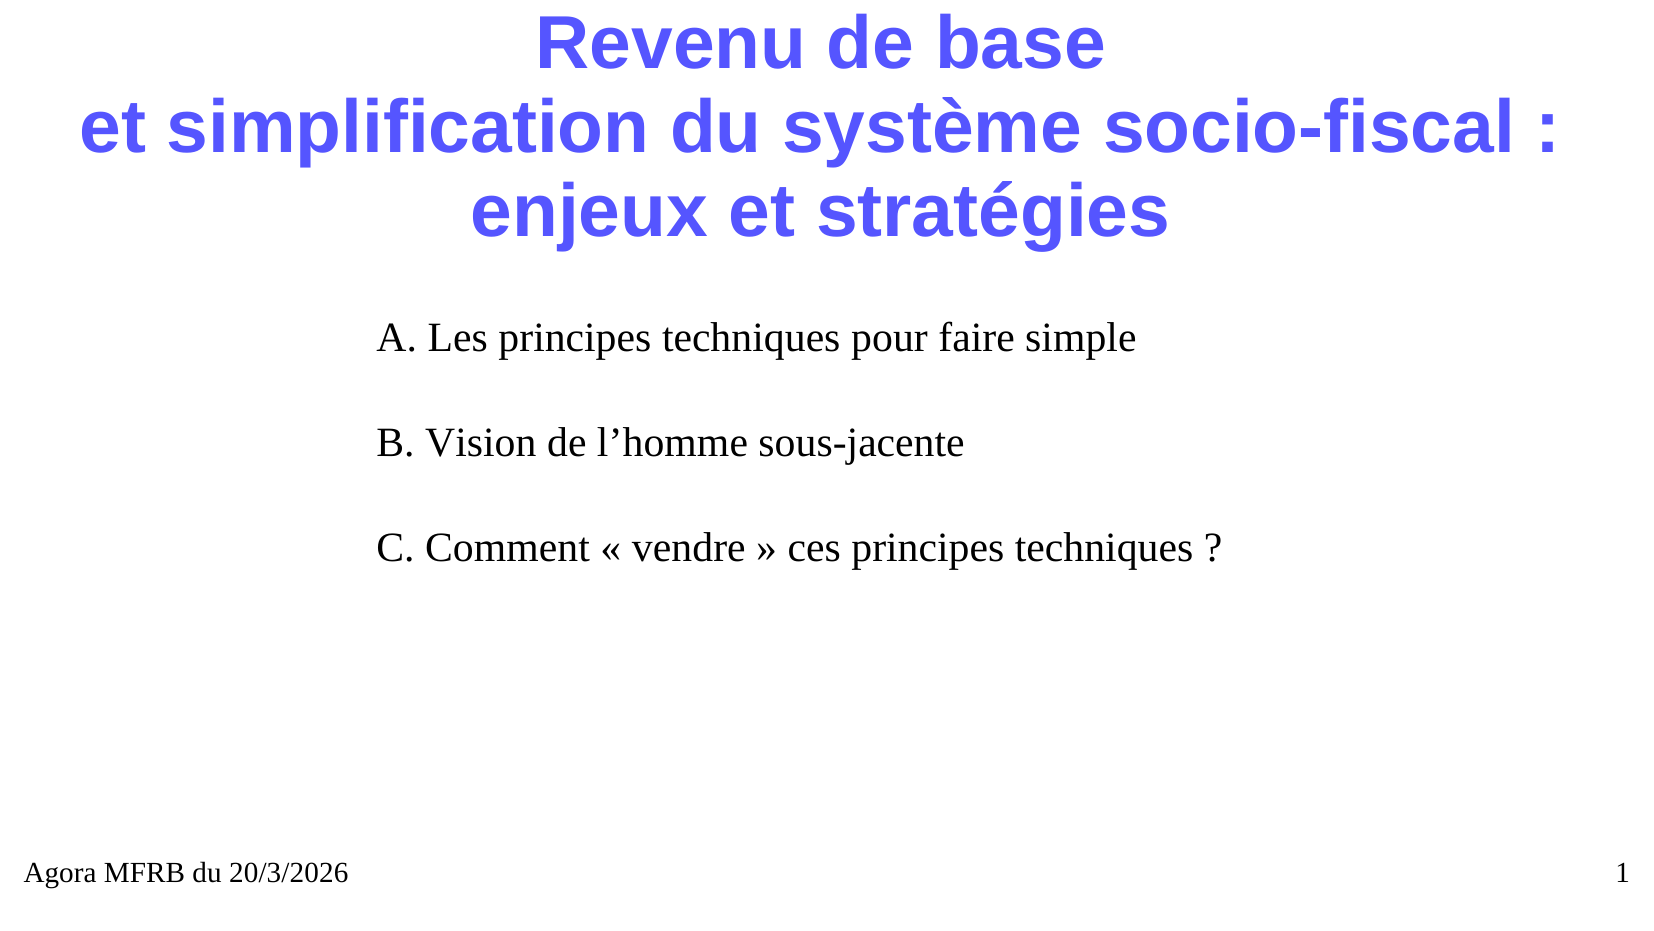

# Revenu de base et simplification du système socio-fiscal : enjeux et stratégies
A. Les principes techniques pour faire simple
B. Vision de l’homme sous-jacente
C. Comment « vendre » ces principes techniques ?
Agora MFRB du 20/3/2026
1